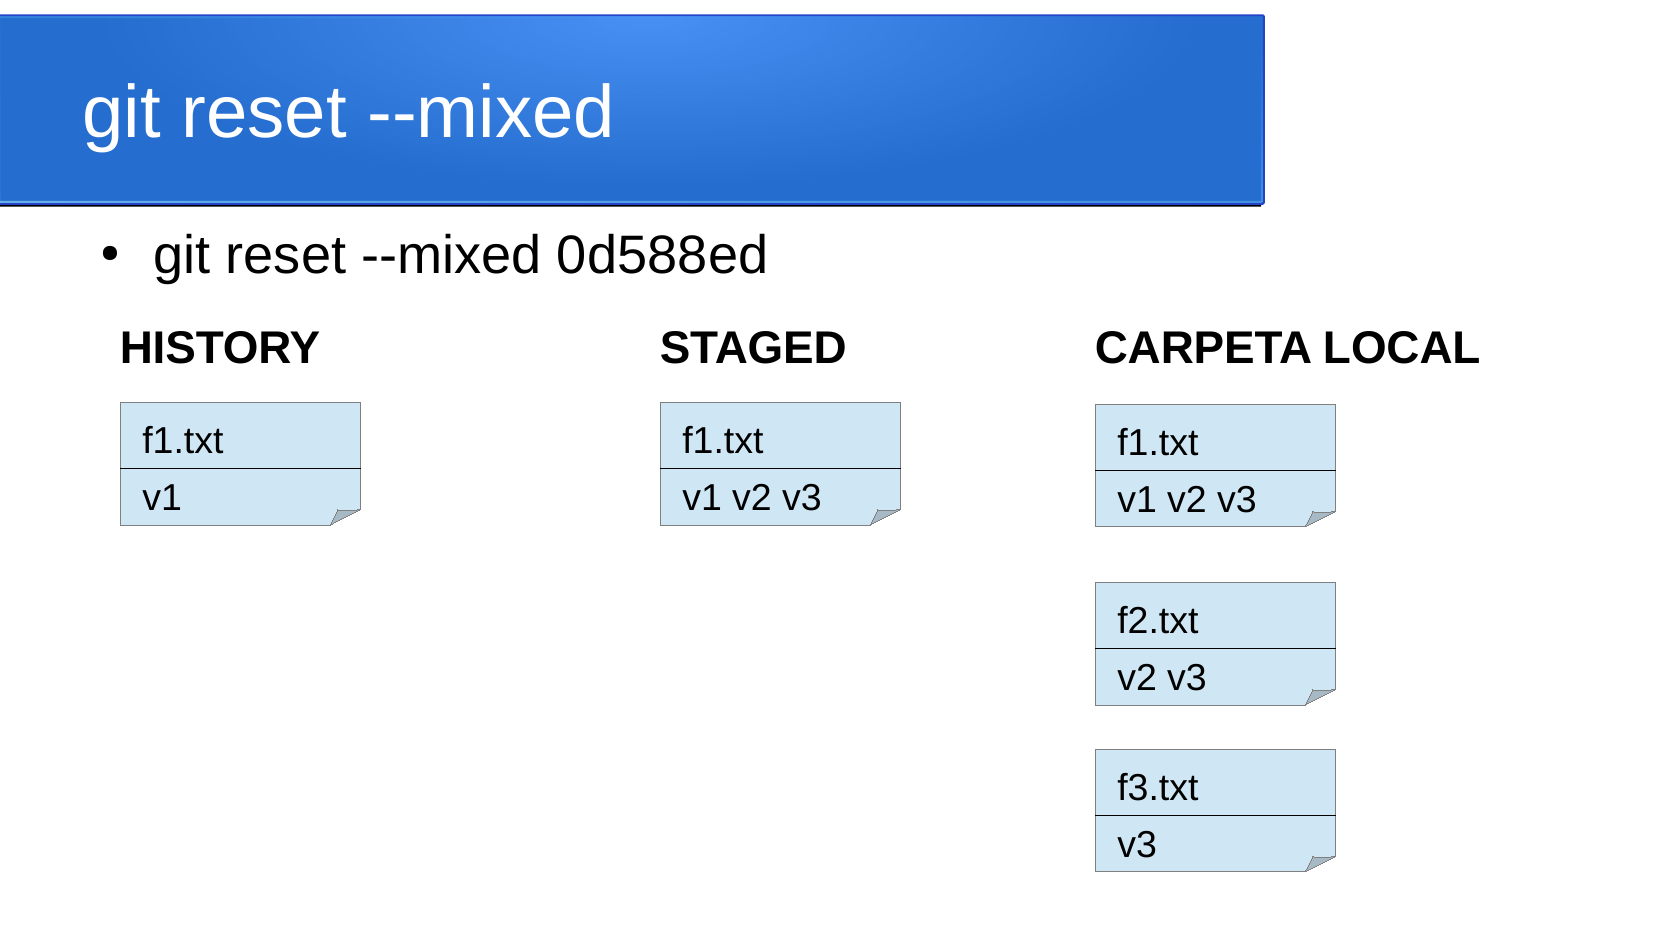

# git reset --mixed
git reset --mixed 0d588ed
HISTORY
STAGED
CARPETA LOCAL
f1.txt
v1
f1.txt
v1 v2 v3
f1.txt
v1 v2 v3
f2.txt
v2 v3
f3.txt
v3